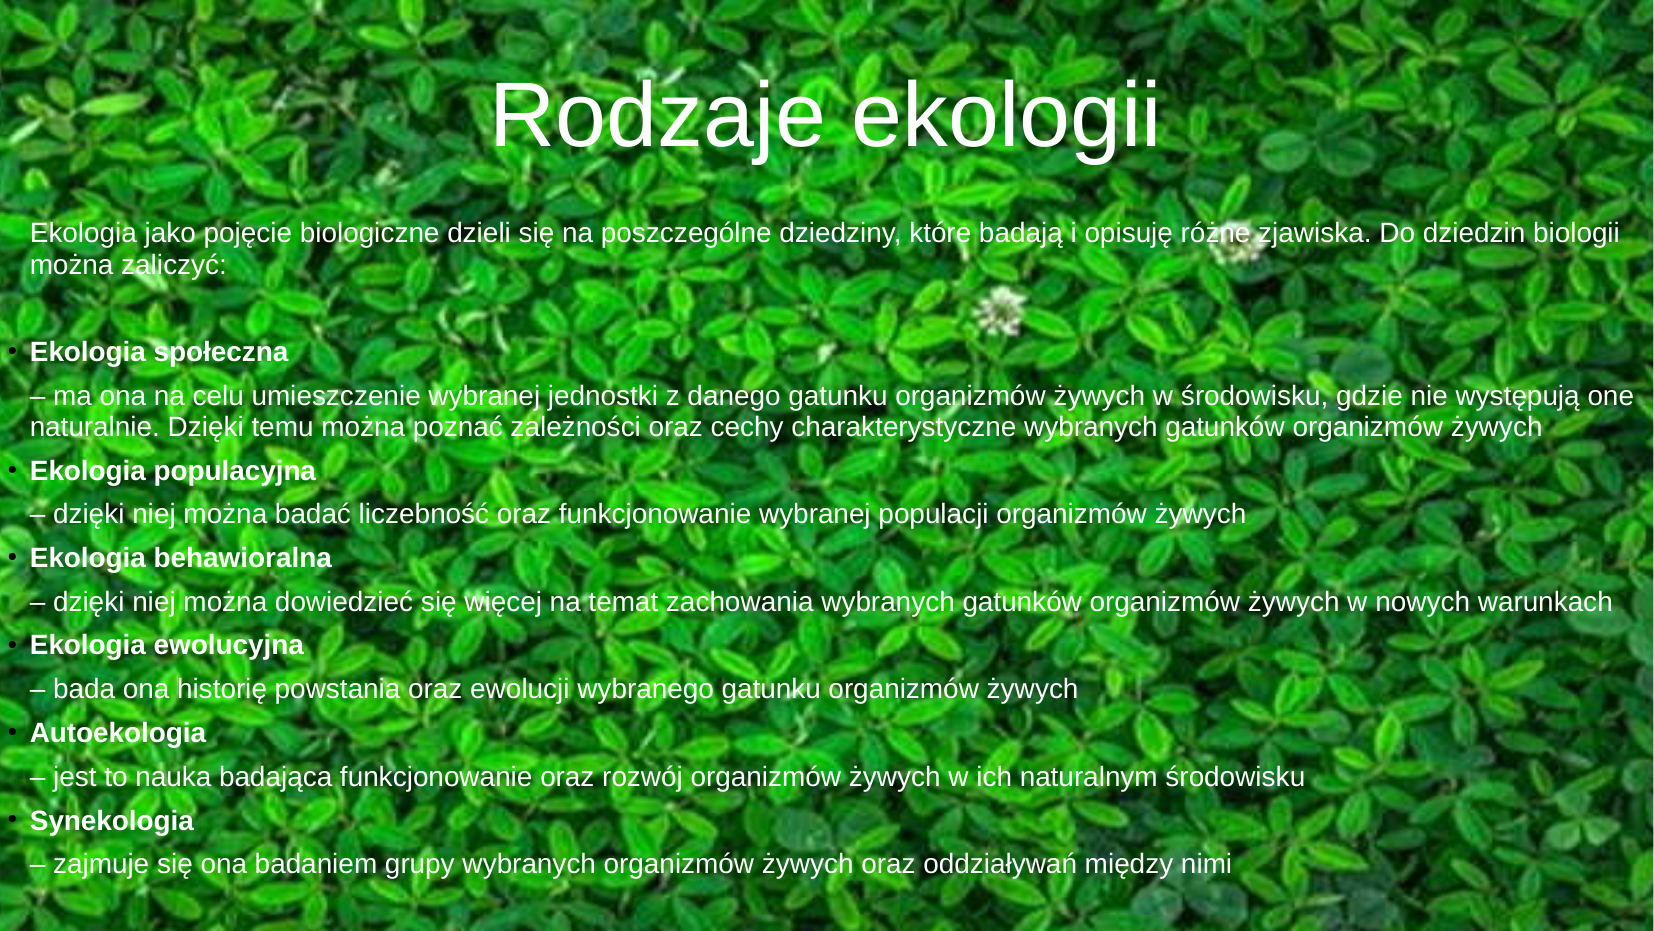

# Rodzaje ekologii
Ekologia jako pojęcie biologiczne dzieli się na poszczególne dziedziny, które badają i opisuję różne zjawiska. Do dziedzin biologii można zaliczyć:
Ekologia społeczna
– ma ona na celu umieszczenie wybranej jednostki z danego gatunku organizmów żywych w środowisku, gdzie nie występują one naturalnie. Dzięki temu można poznać zależności oraz cechy charakterystyczne wybranych gatunków organizmów żywych
Ekologia populacyjna
– dzięki niej można badać liczebność oraz funkcjonowanie wybranej populacji organizmów żywych
Ekologia behawioralna
– dzięki niej można dowiedzieć się więcej na temat zachowania wybranych gatunków organizmów żywych w nowych warunkach
Ekologia ewolucyjna
– bada ona historię powstania oraz ewolucji wybranego gatunku organizmów żywych
Autoekologia
– jest to nauka badająca funkcjonowanie oraz rozwój organizmów żywych w ich naturalnym środowisku
Synekologia
– zajmuje się ona badaniem grupy wybranych organizmów żywych oraz oddziaływań między nimi